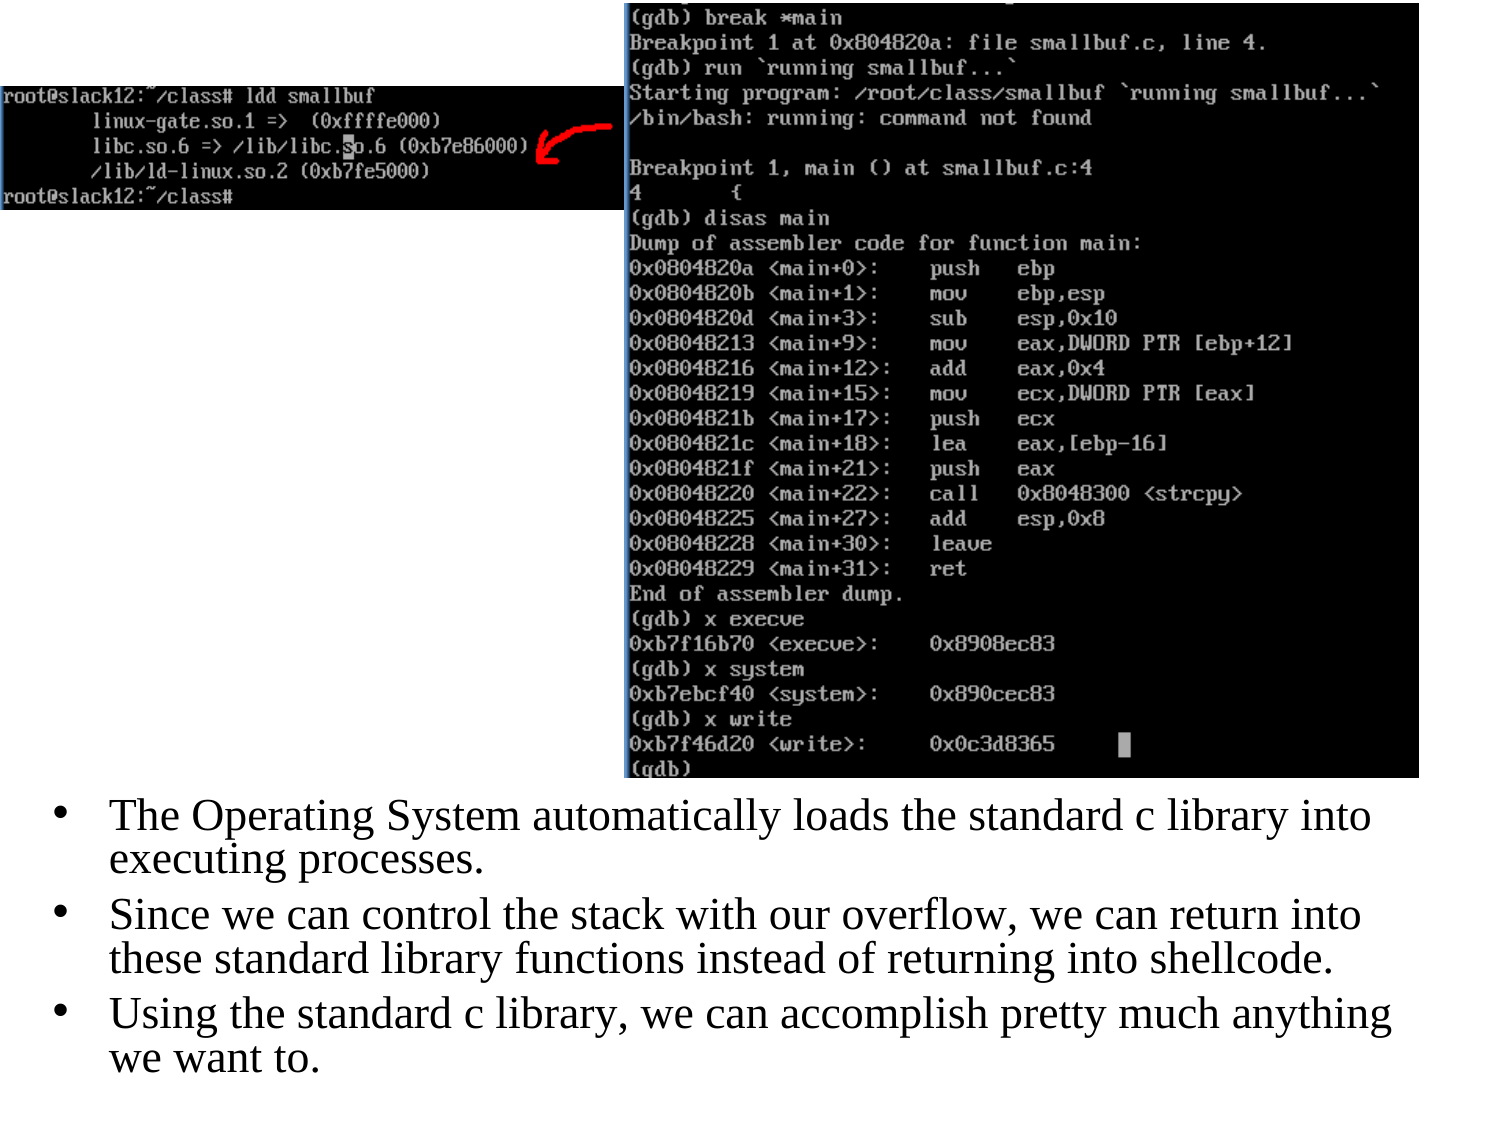

# The Operating System automatically loads the standard c library into executing processes.
Since we can control the stack with our overflow, we can return into these standard library functions instead of returning into shellcode.
Using the standard c library, we can accomplish pretty much anything we want to.